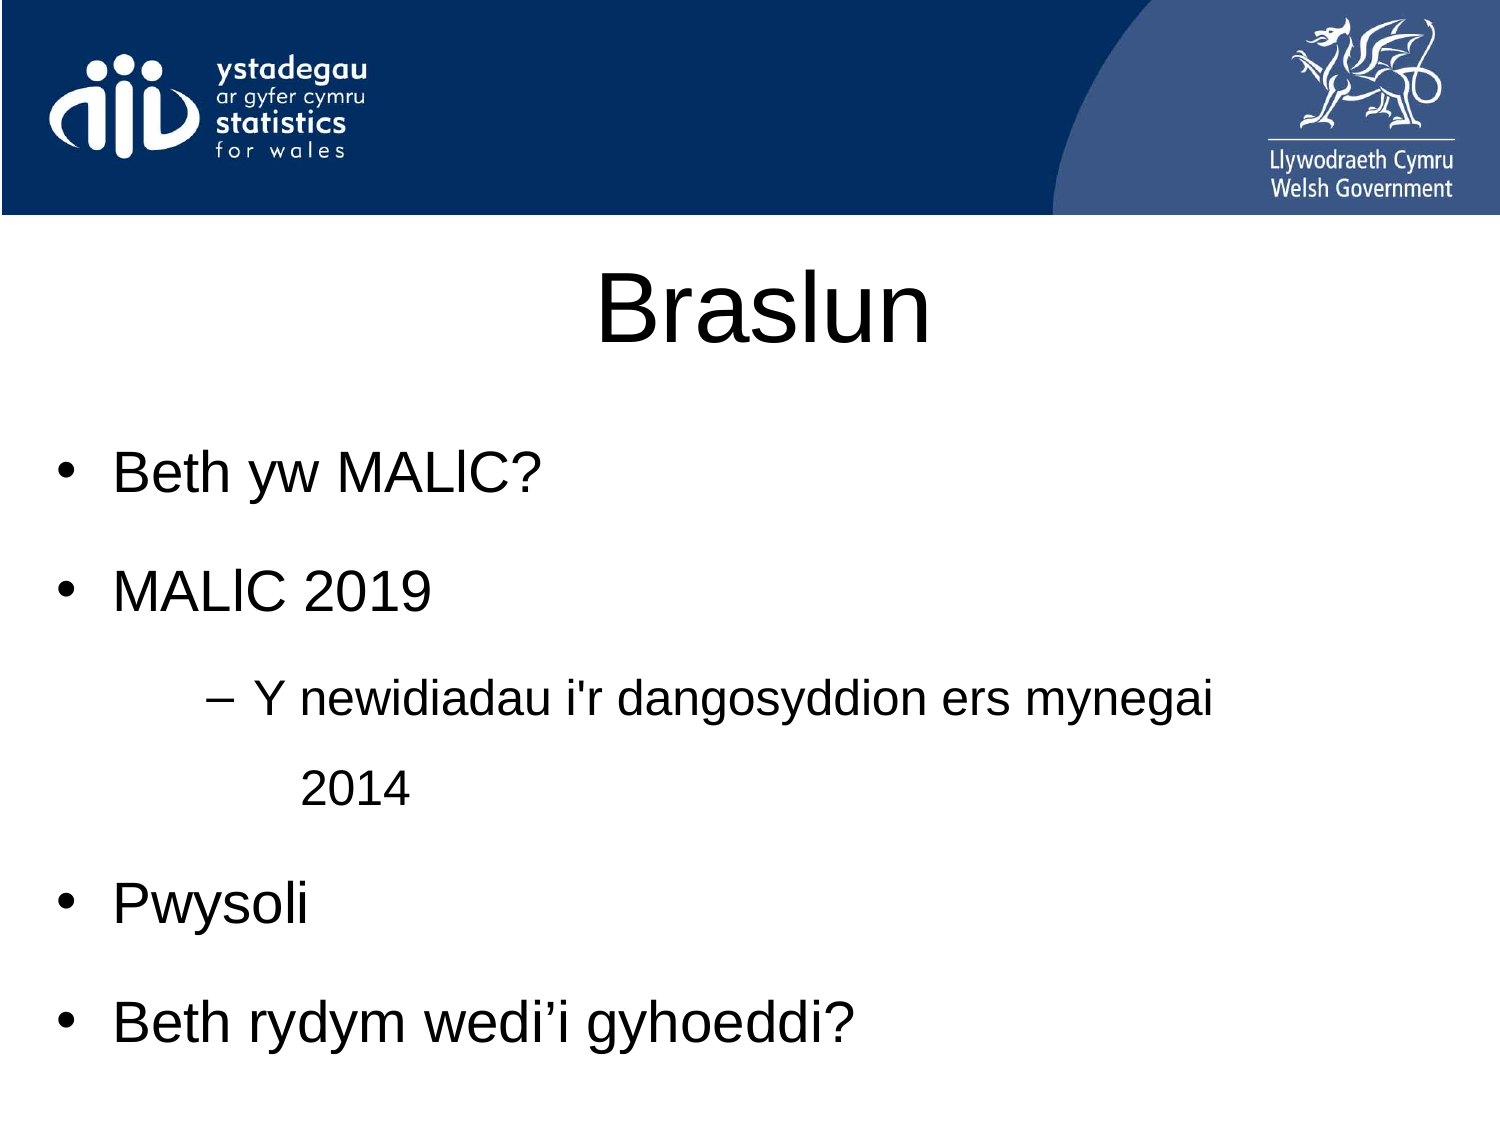

Braslun
# Beth yw MALlC?
MALlC 2019
Y newidiadau i'r dangosyddion ers mynegai 2014
Pwysoli
Beth rydym wedi’i gyhoeddi?